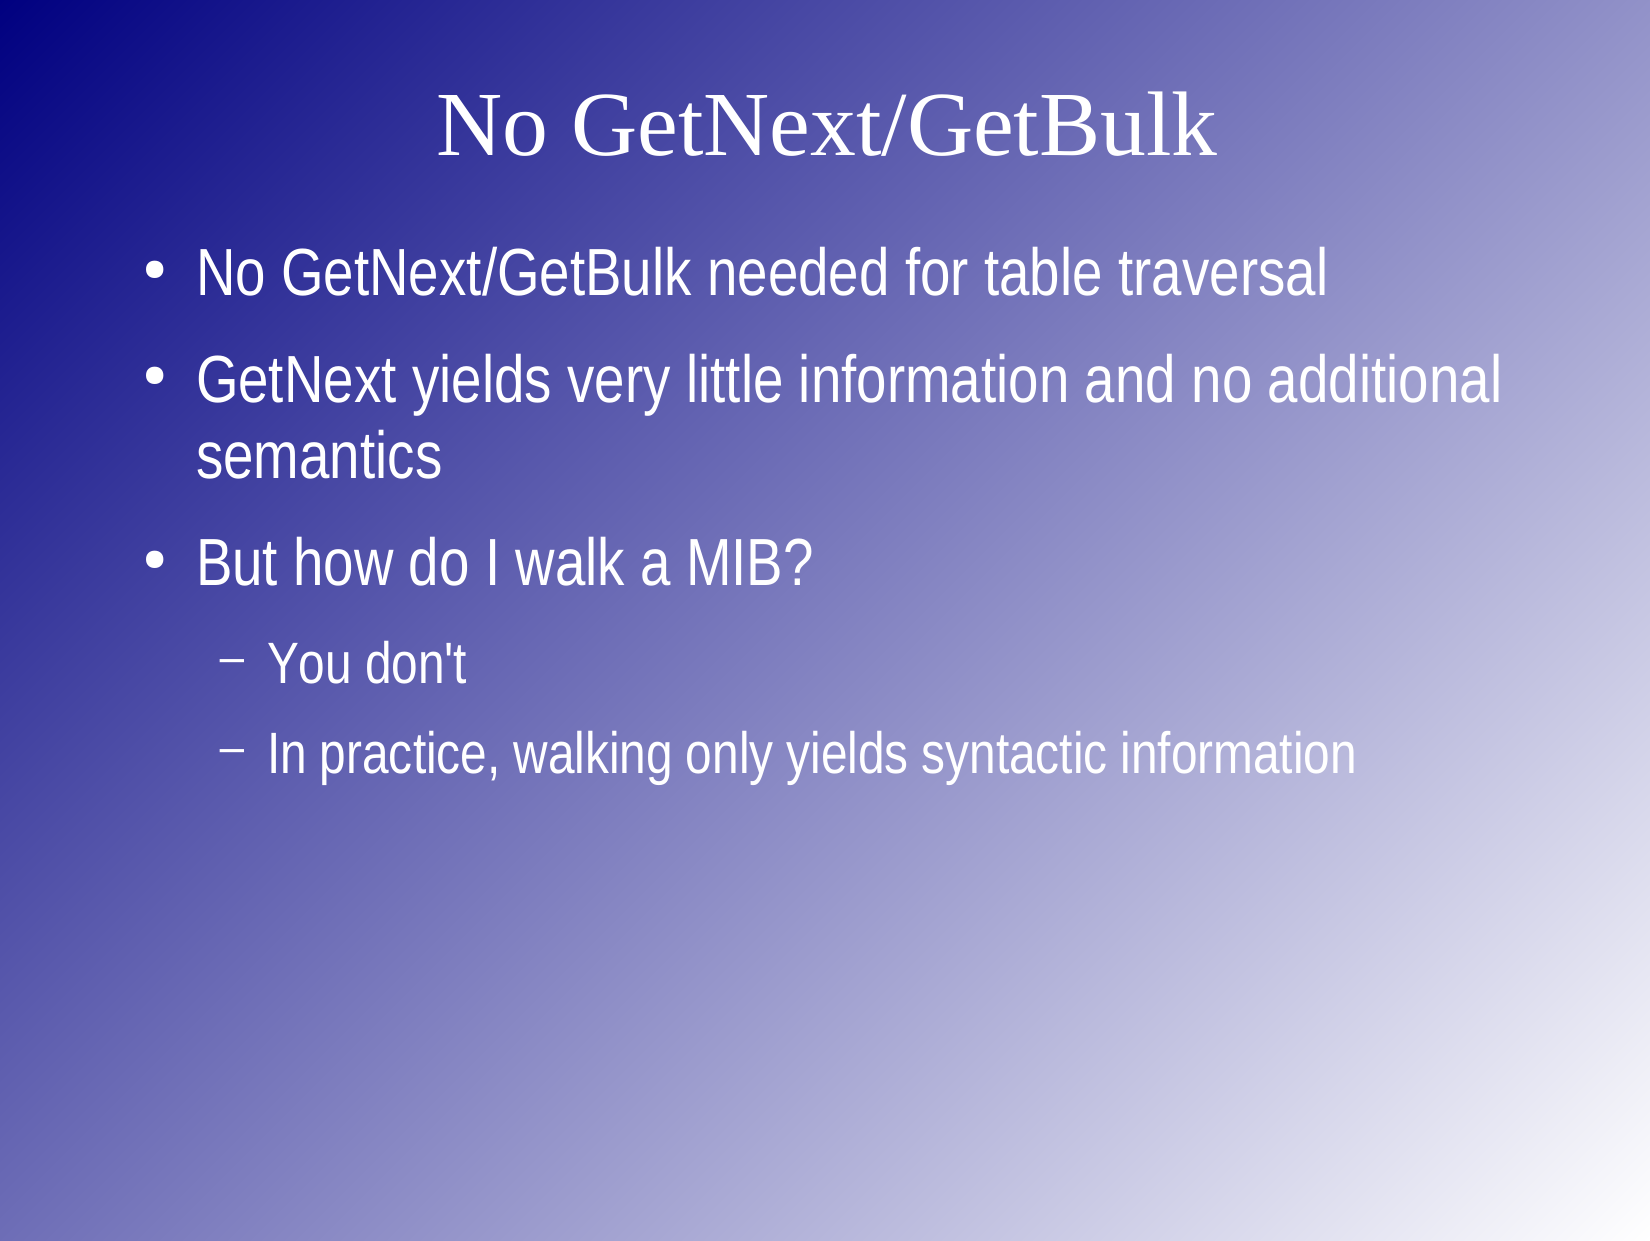

# No GetNext/GetBulk
No GetNext/GetBulk needed for table traversal
GetNext yields very little information and no additional semantics
But how do I walk a MIB?
You don't
In practice, walking only yields syntactic information